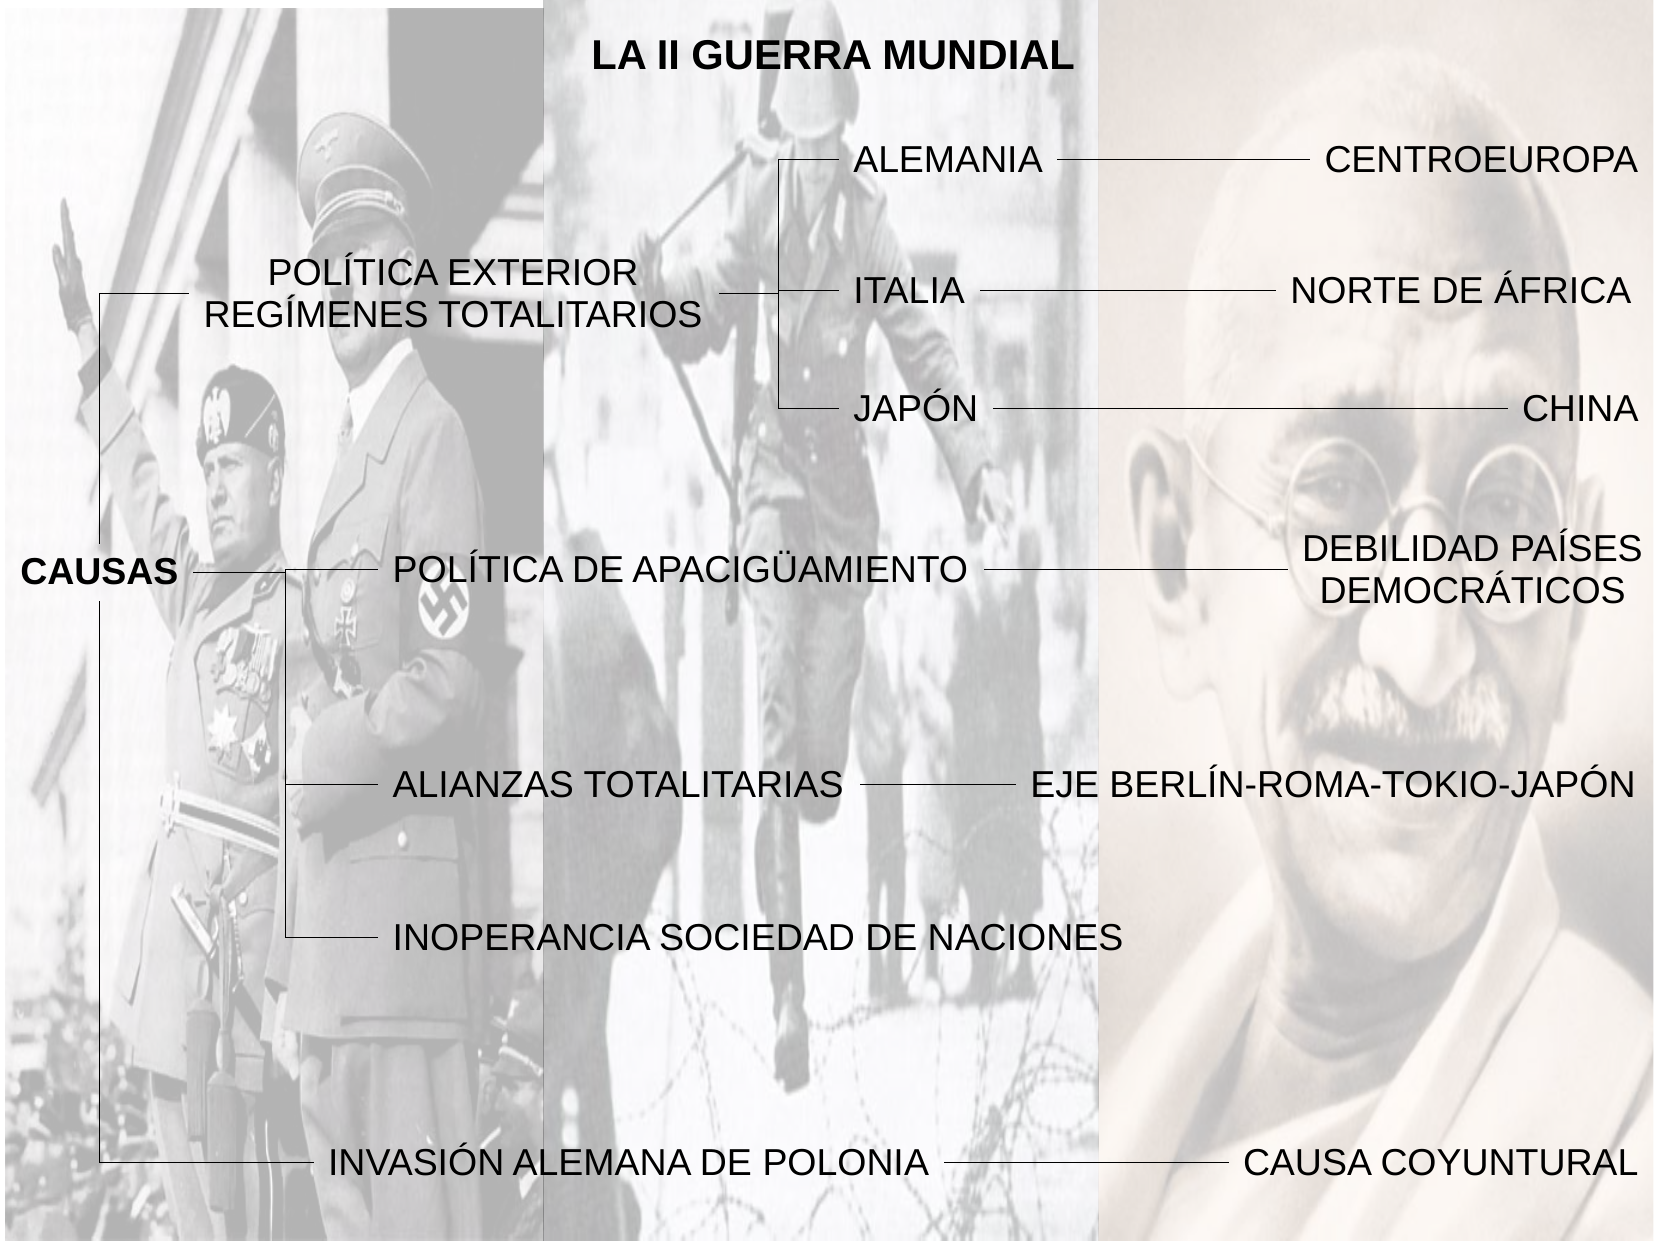

LA II GUERRA MUNDIAL
ALEMANIA
CENTROEUROPA
POLÍTICA EXTERIOR
REGÍMENES TOTALITARIOS
ITALIA
NORTE DE ÁFRICA
JAPÓN
CHINA
DEBILIDAD PAÍSES
DEMOCRÁTICOS
POLÍTICA DE APACIGÜAMIENTO
CAUSAS
ALIANZAS TOTALITARIAS
EJE BERLÍN-ROMA-TOKIO-JAPÓN
INOPERANCIA SOCIEDAD DE NACIONES
INVASIÓN ALEMANA DE POLONIA
CAUSA COYUNTURAL